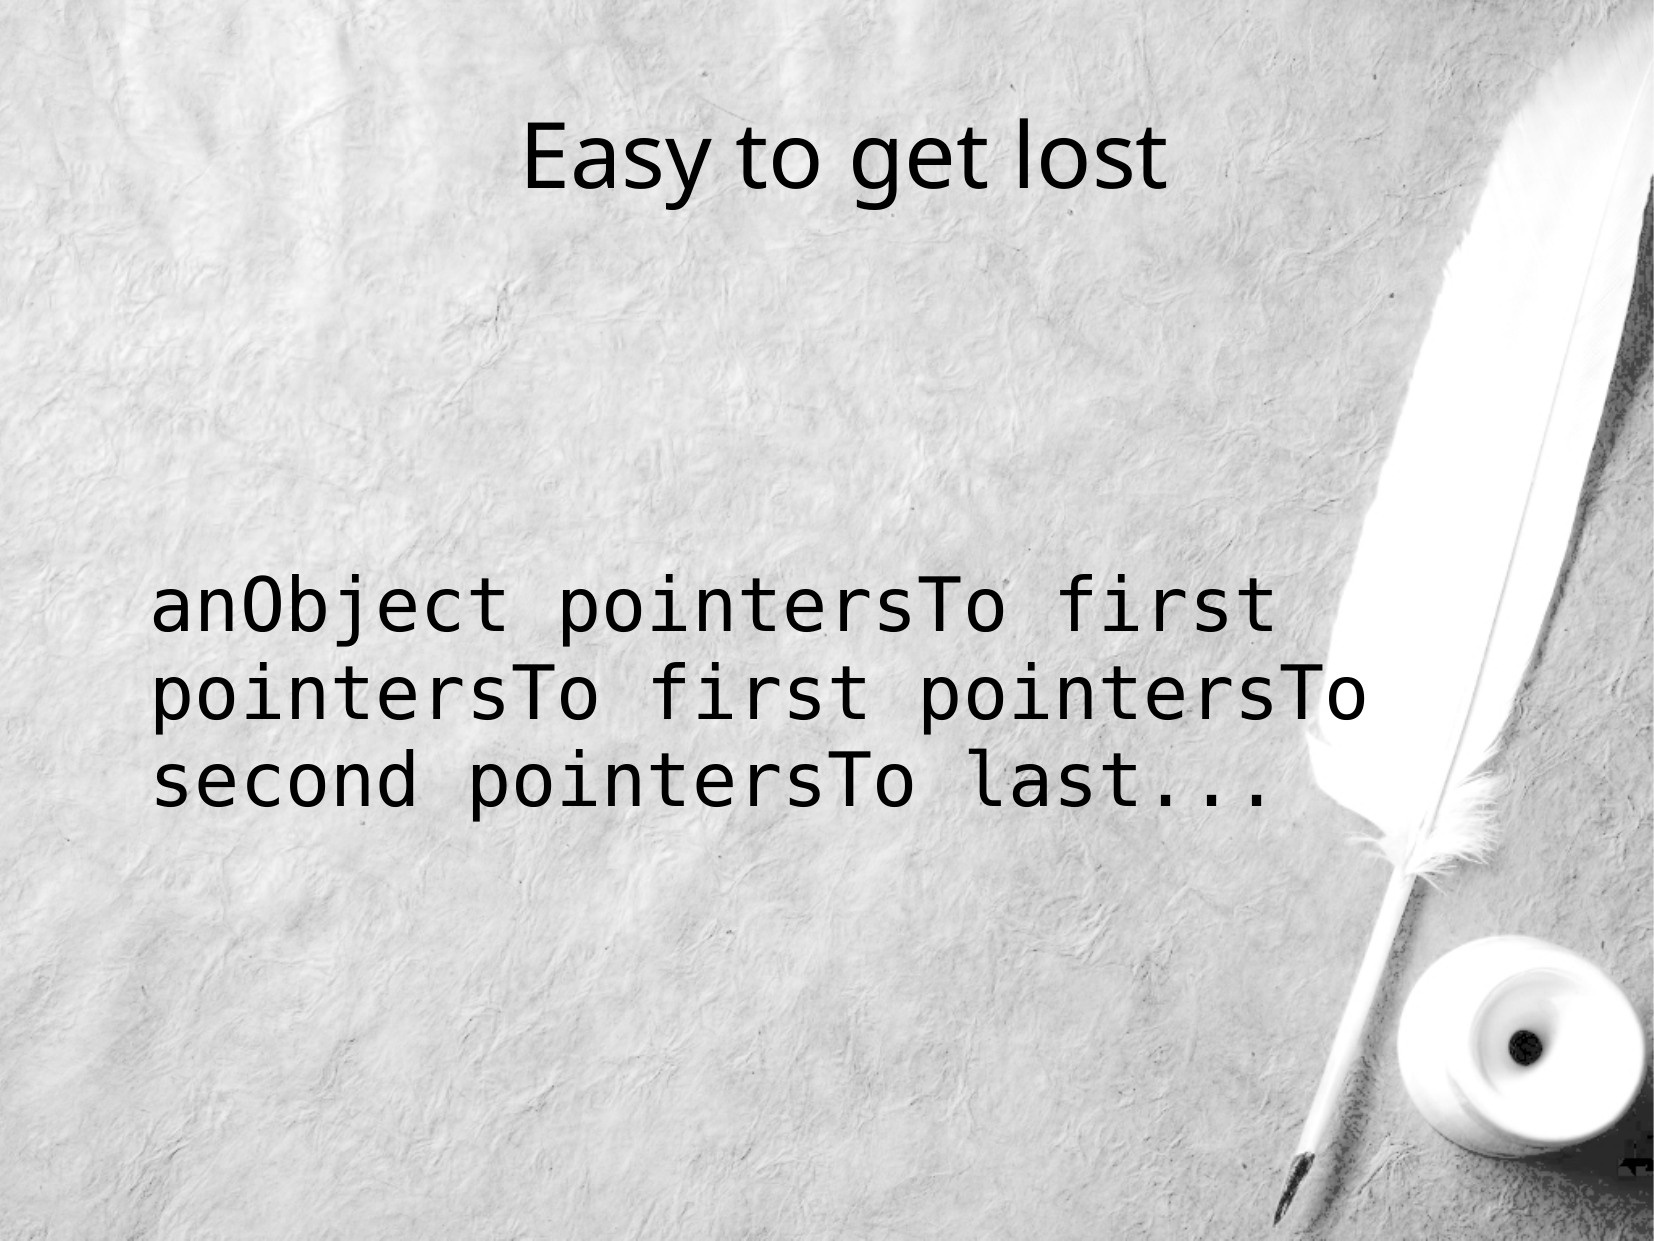

# Easy to get lost
anObject pointersTo first pointersTo first pointersTo second pointersTo last...